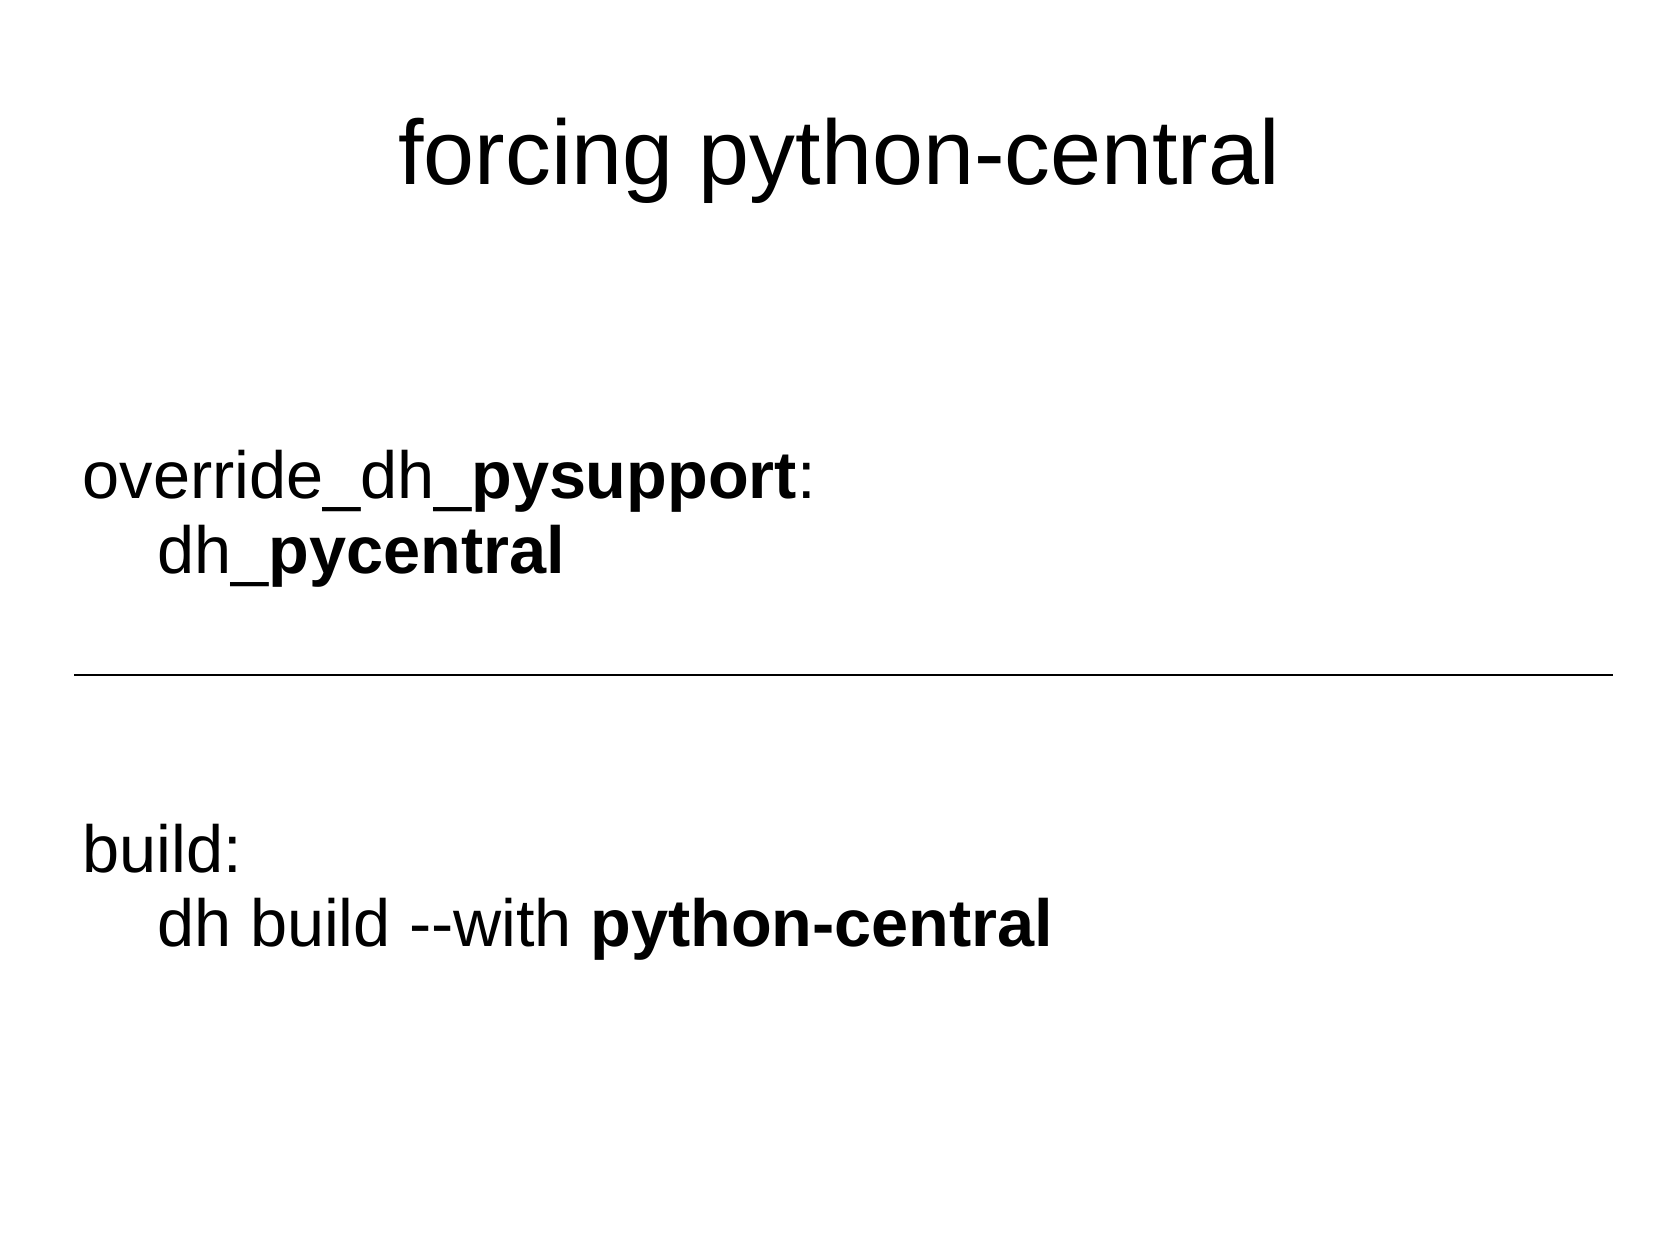

# forcing python-central
override_dh_pysupport:
	dh_pycentral
build:
	dh build --with python-central